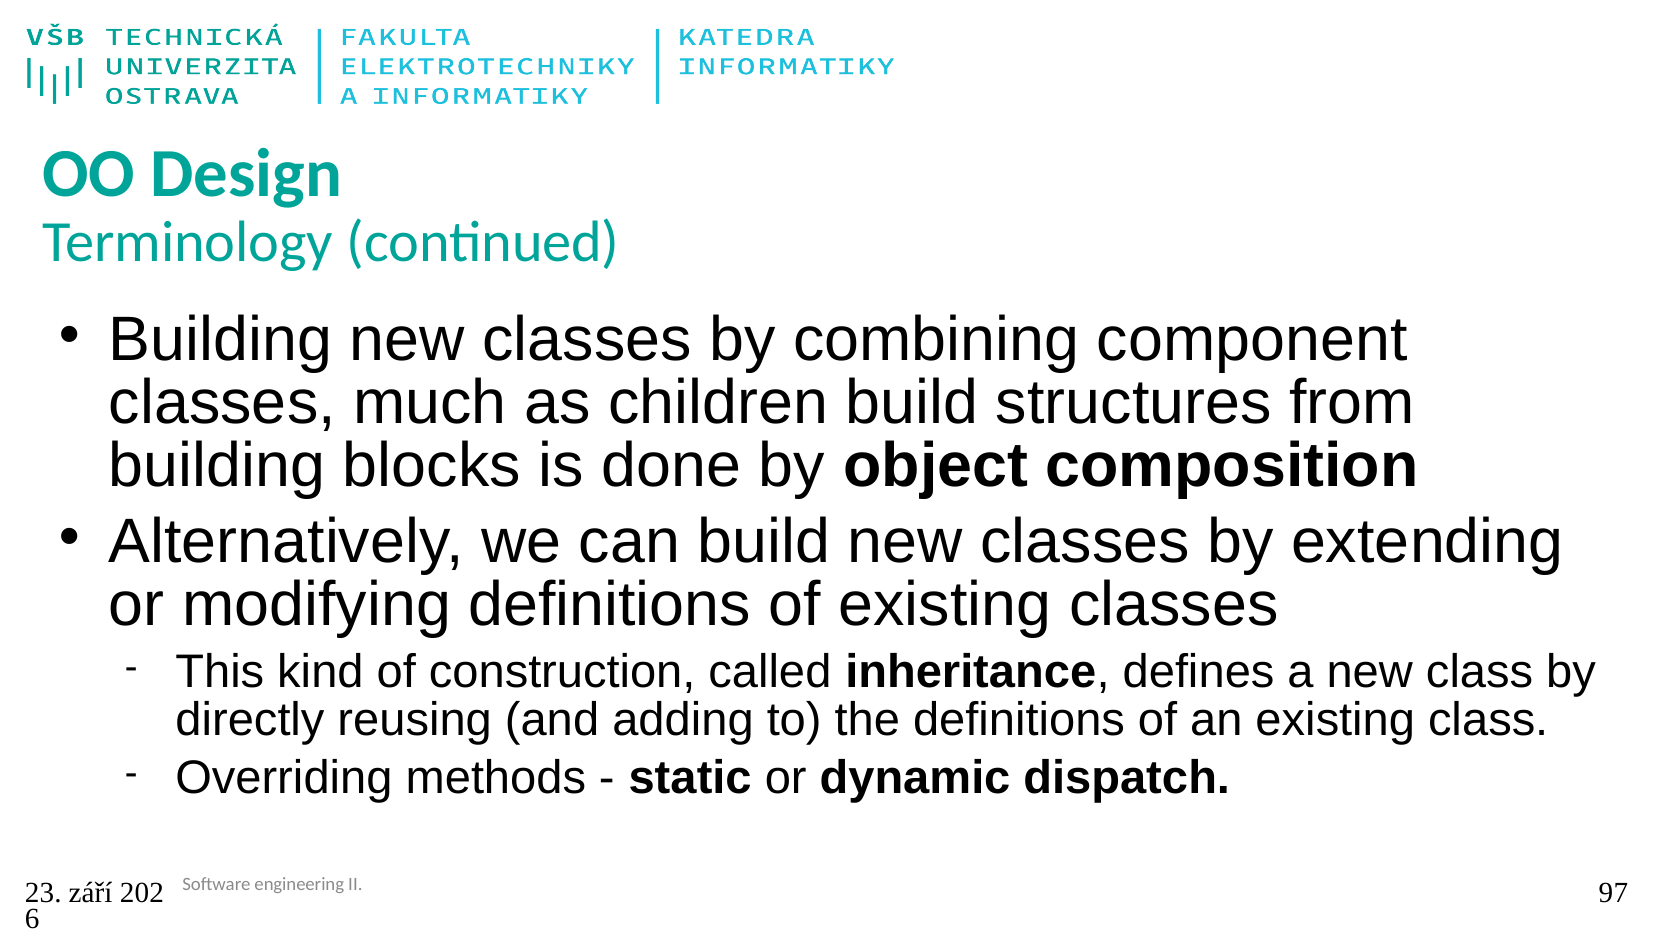

OO Design
Terminology (continued)
# Building new classes by combining component classes, much as children build structures from building blocks is done by object composition
Alternatively, we can build new classes by extending or modifying definitions of existing classes
This kind of construction, called inheritance, defines a new class by directly reusing (and adding to) the definitions of an existing class.
Overriding methods - static or dynamic dispatch.
Software engineering II.
97